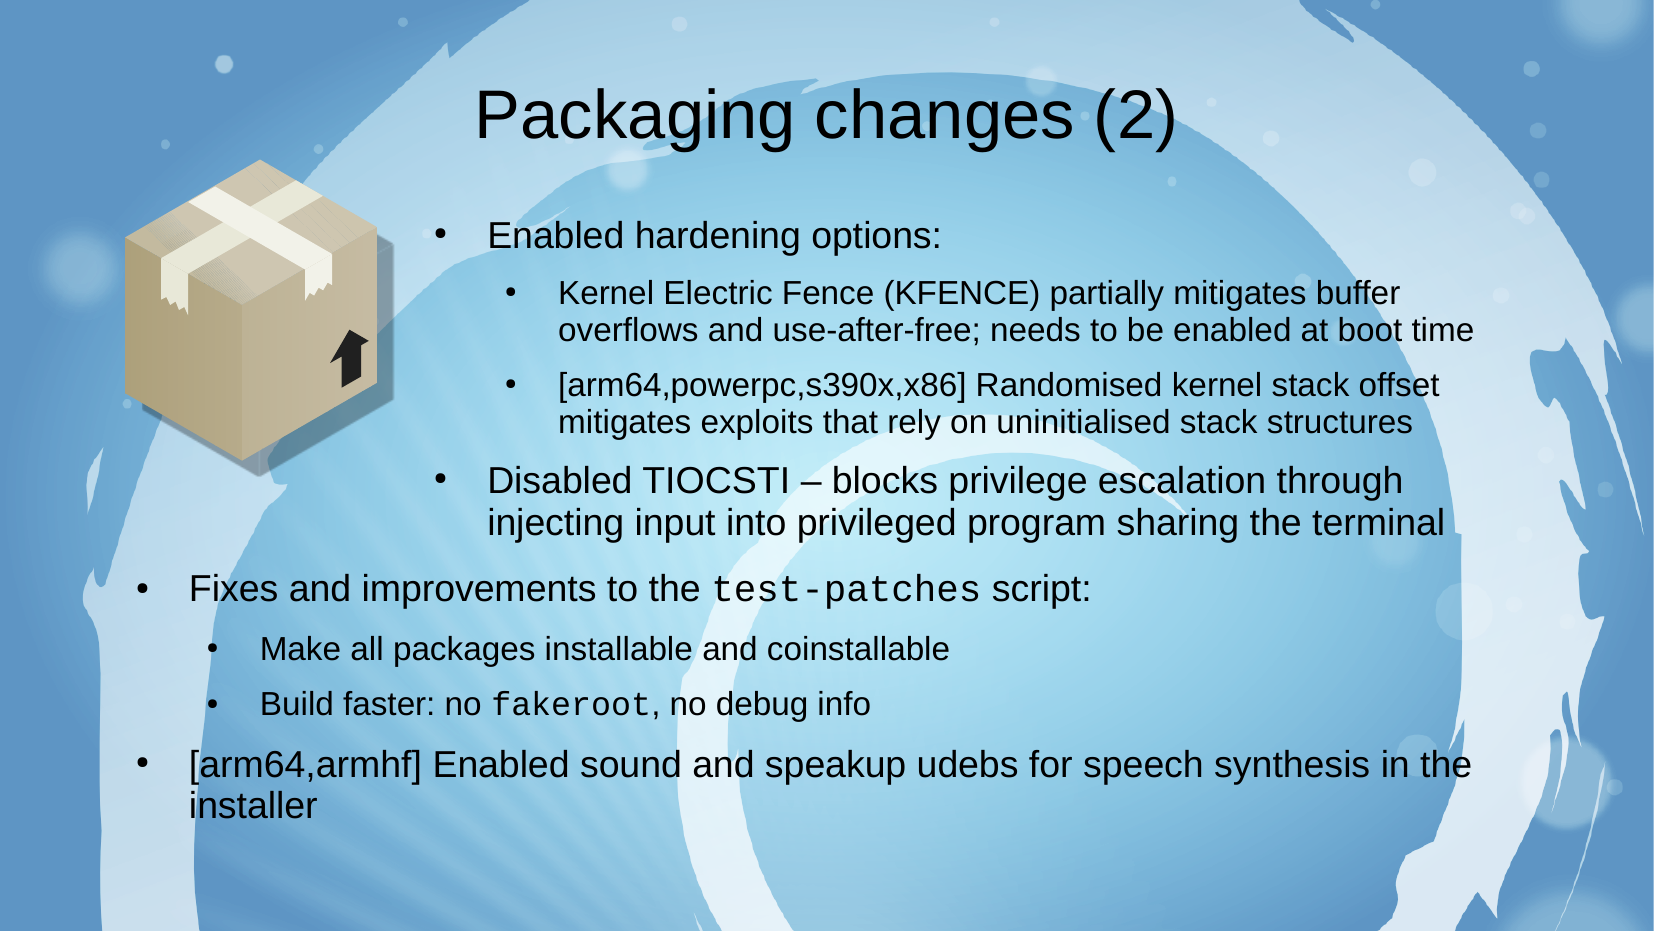

# Packaging changes (2)
Enabled hardening options:
Kernel Electric Fence (KFENCE) partially mitigates buffer overflows and use-after-free; needs to be enabled at boot time
[arm64,powerpc,s390x,x86] Randomised kernel stack offset mitigates exploits that rely on uninitialised stack structures
Disabled TIOCSTI – blocks privilege escalation through injecting input into privileged program sharing the terminal
Fixes and improvements to the test-patches script:
Make all packages installable and coinstallable
Build faster: no fakeroot, no debug info
[arm64,armhf] Enabled sound and speakup udebs for speech synthesis in the installer